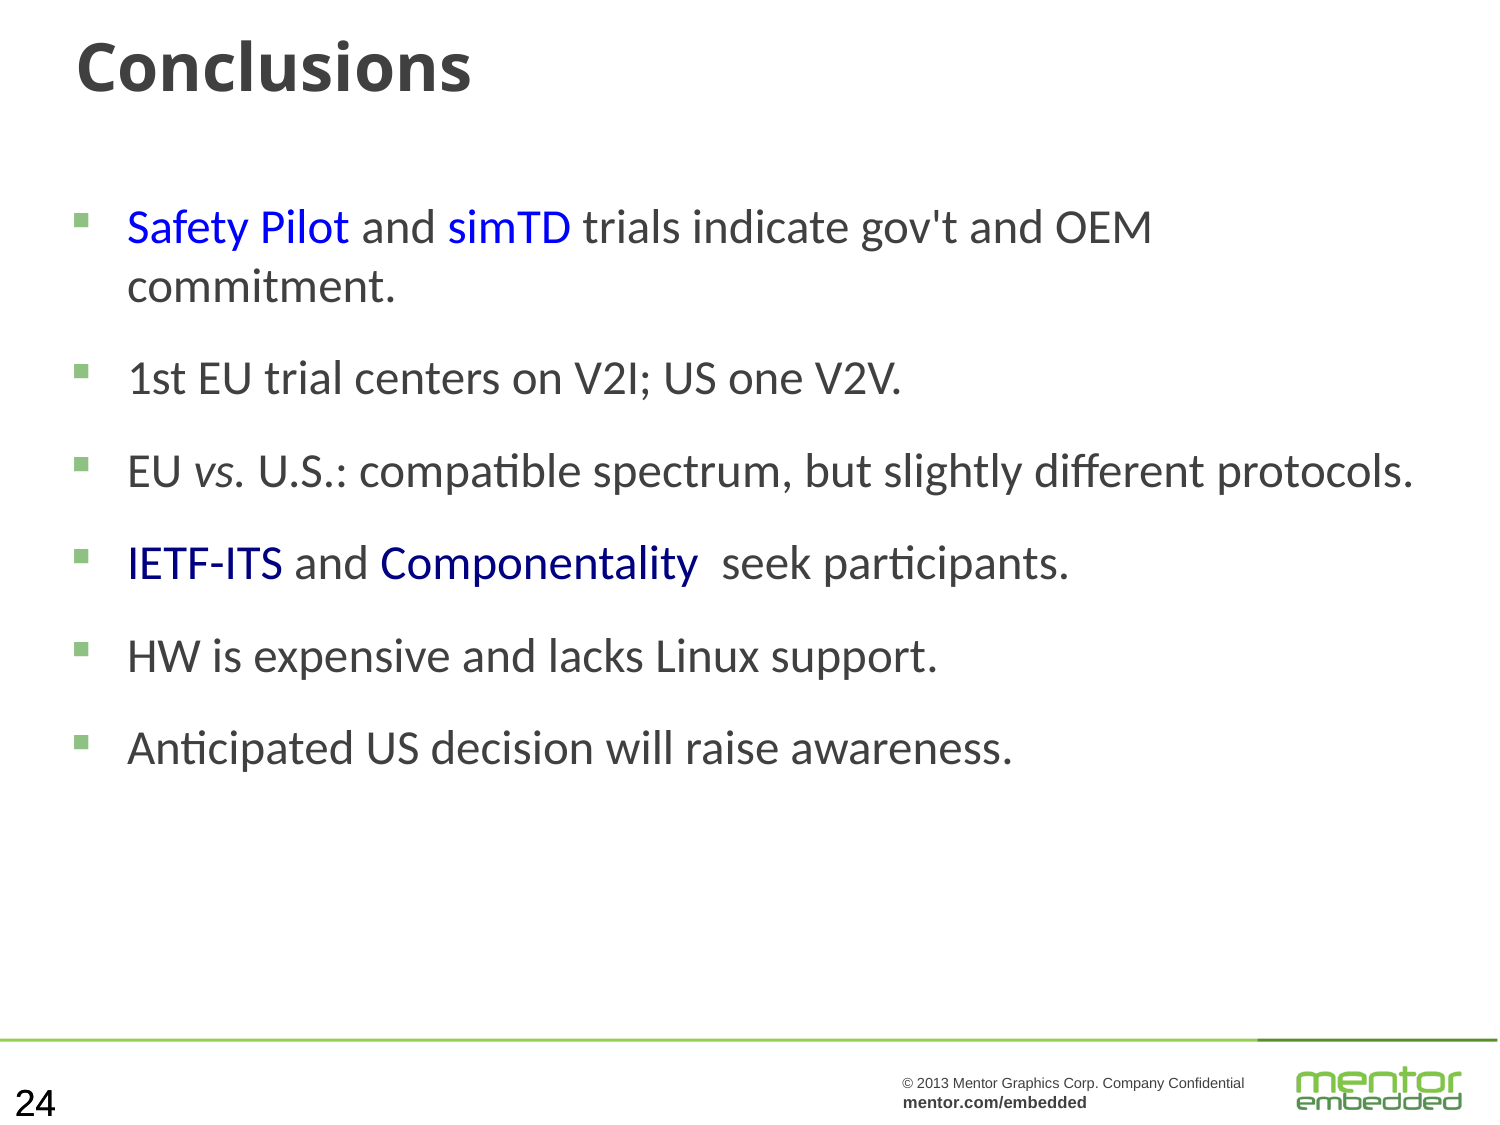

# Conclusions
Safety Pilot and simTD trials indicate gov't and OEM commitment.
1st EU trial centers on V2I; US one V2V.
EU vs. U.S.: compatible spectrum, but slightly different protocols.
IETF-ITS and Componentality seek participants.
HW is expensive and lacks Linux support.
Anticipated US decision will raise awareness.